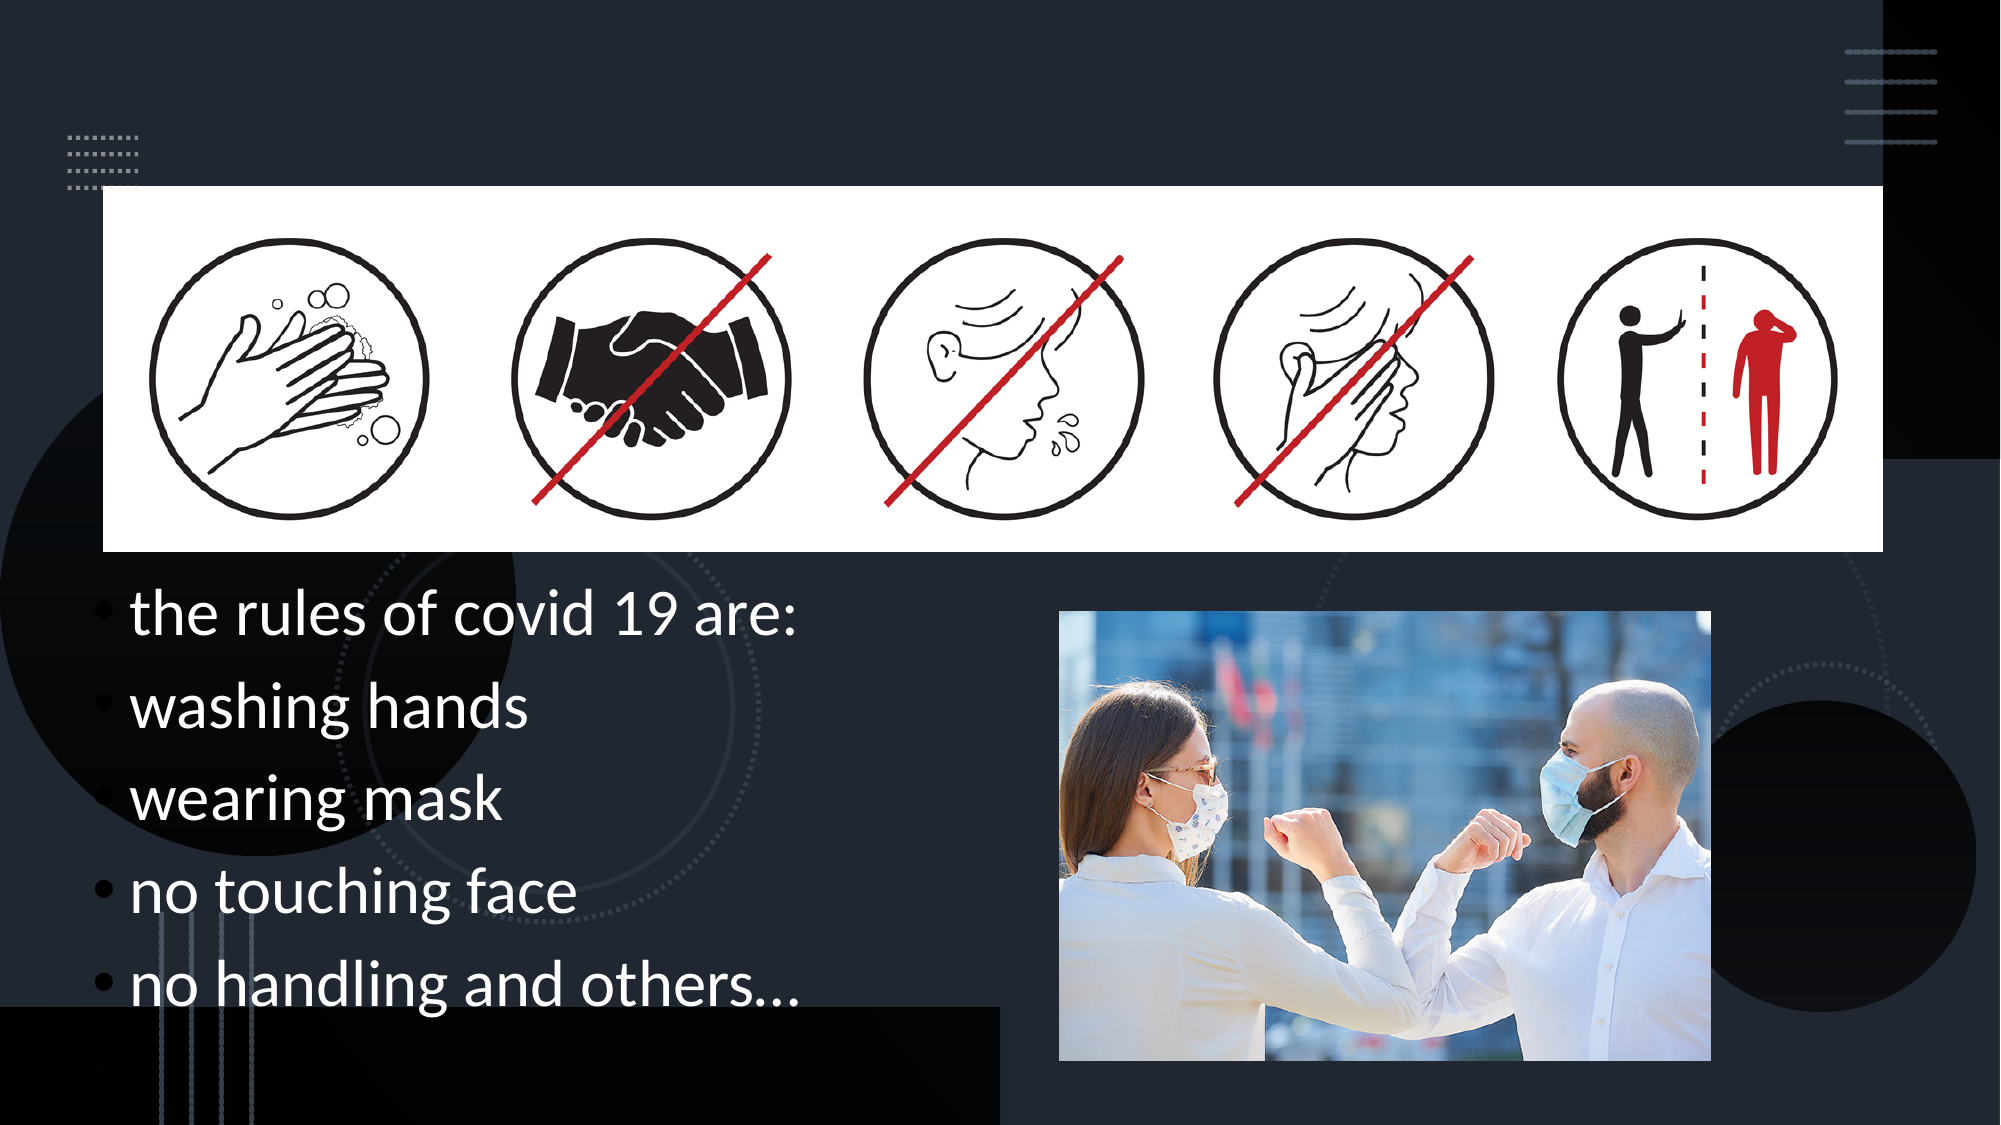

#
the rules of covid 19 are:
washing hands
wearing mask
no touching face
no handling and others…